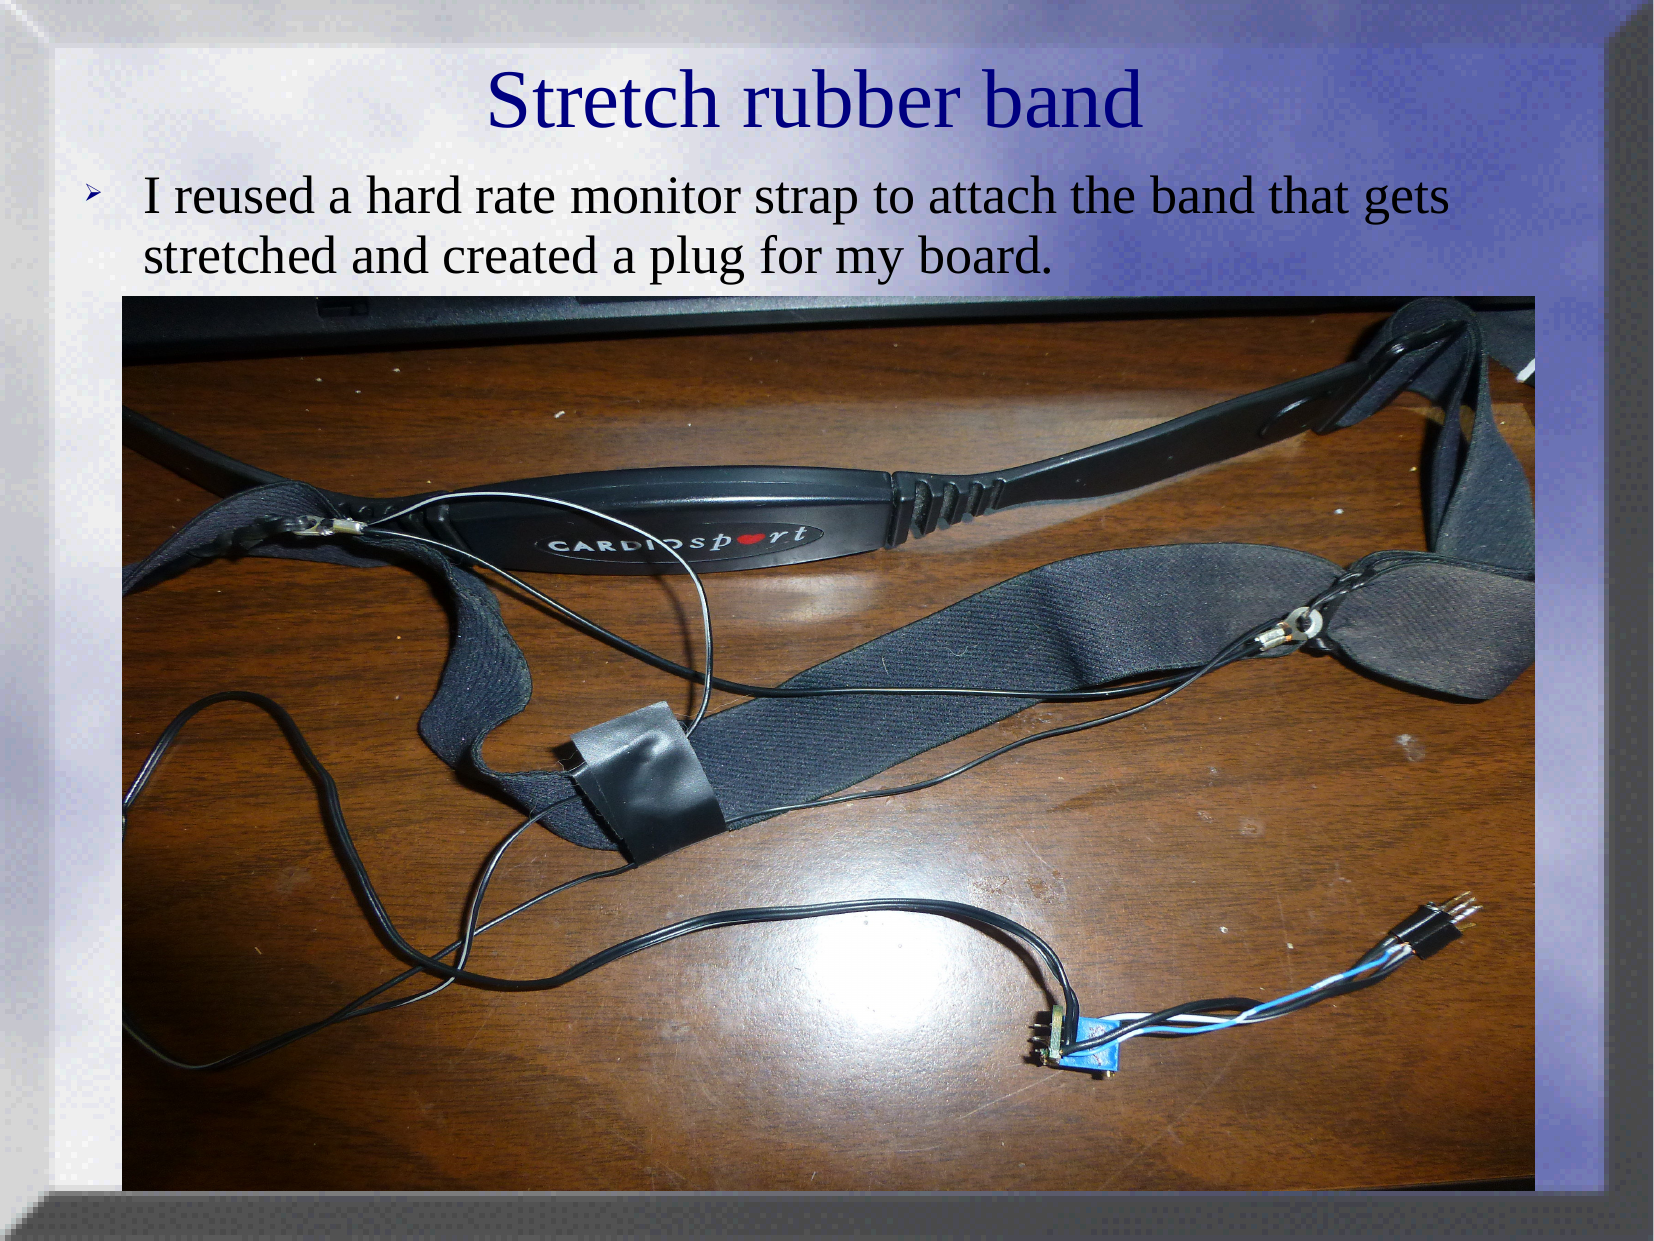

# Stretch rubber band
I reused a hard rate monitor strap to attach the band that gets stretched and created a plug for my board.